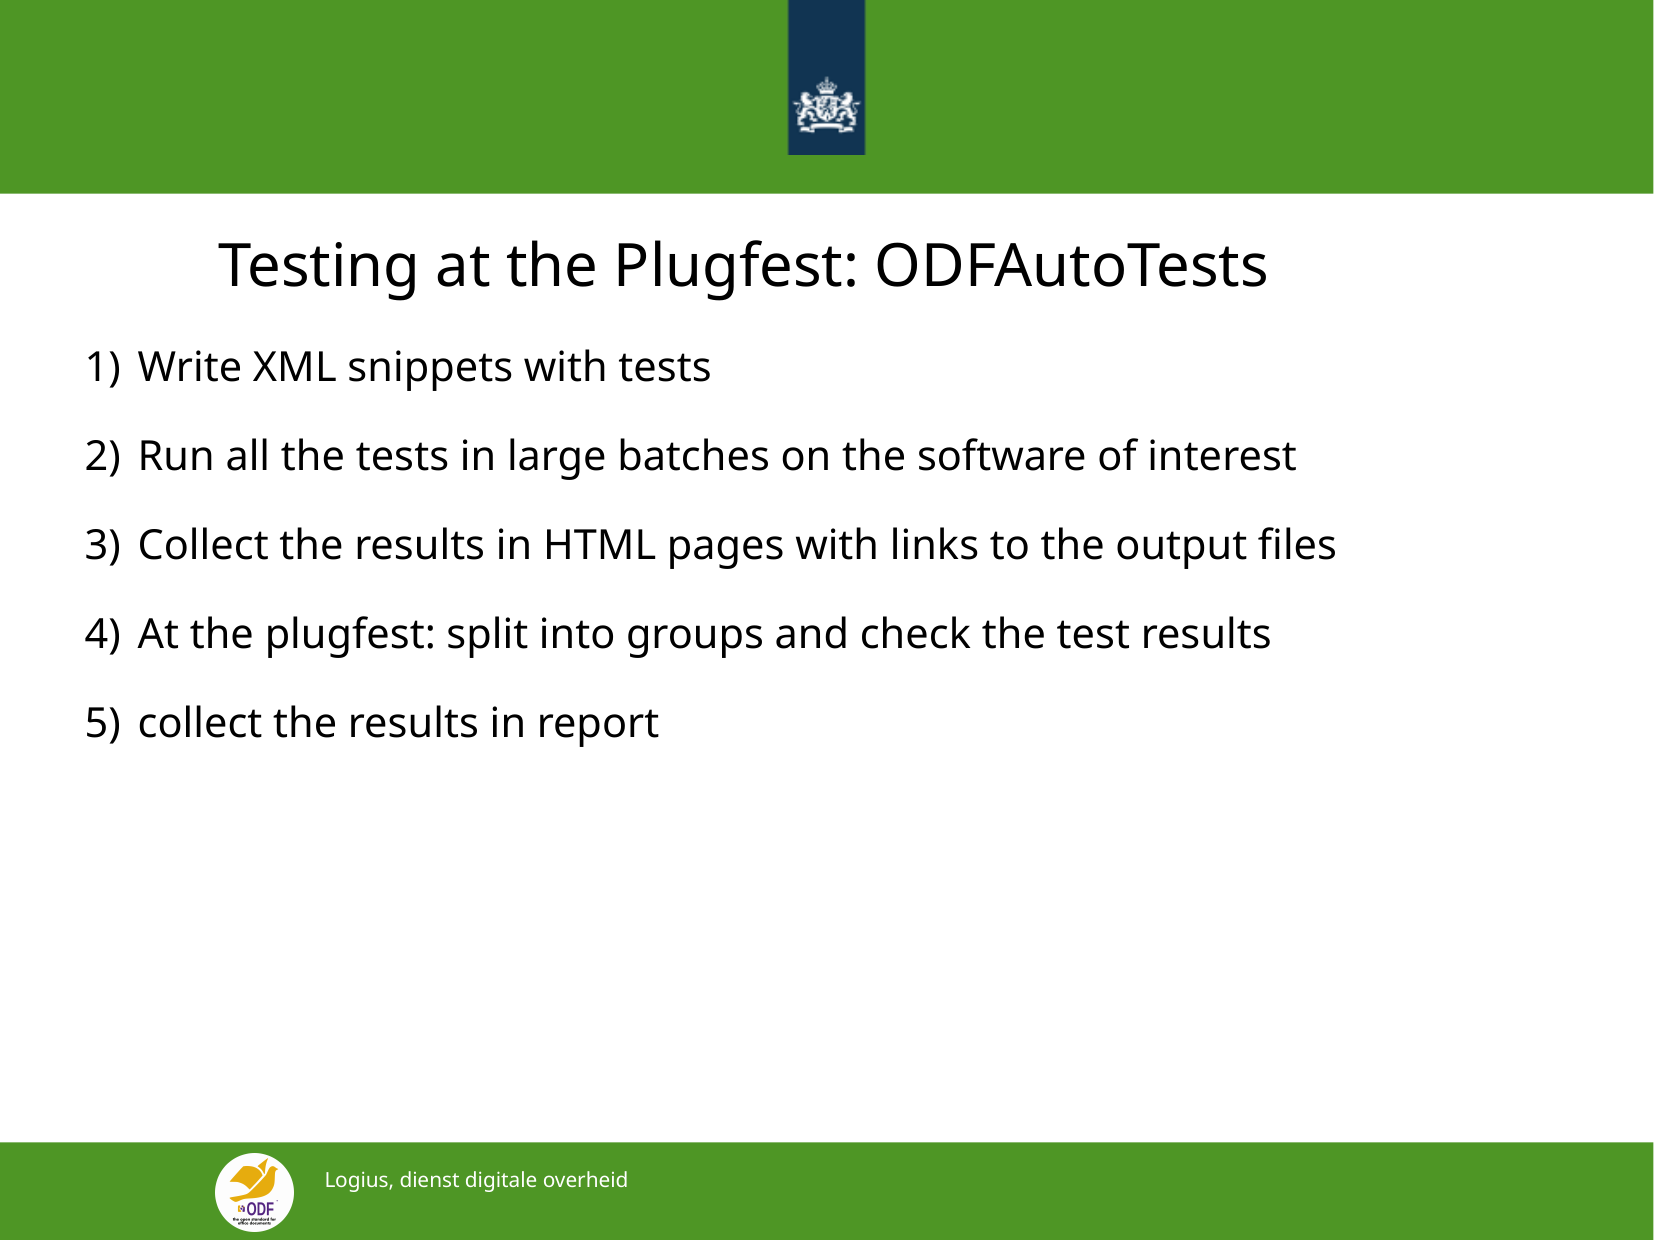

# Testing at the Plugfest: ODFAutoTests
Write XML snippets with tests
Run all the tests in large batches on the software of interest
Collect the results in HTML pages with links to the output files
At the plugfest: split into groups and check the test results
collect the results in report